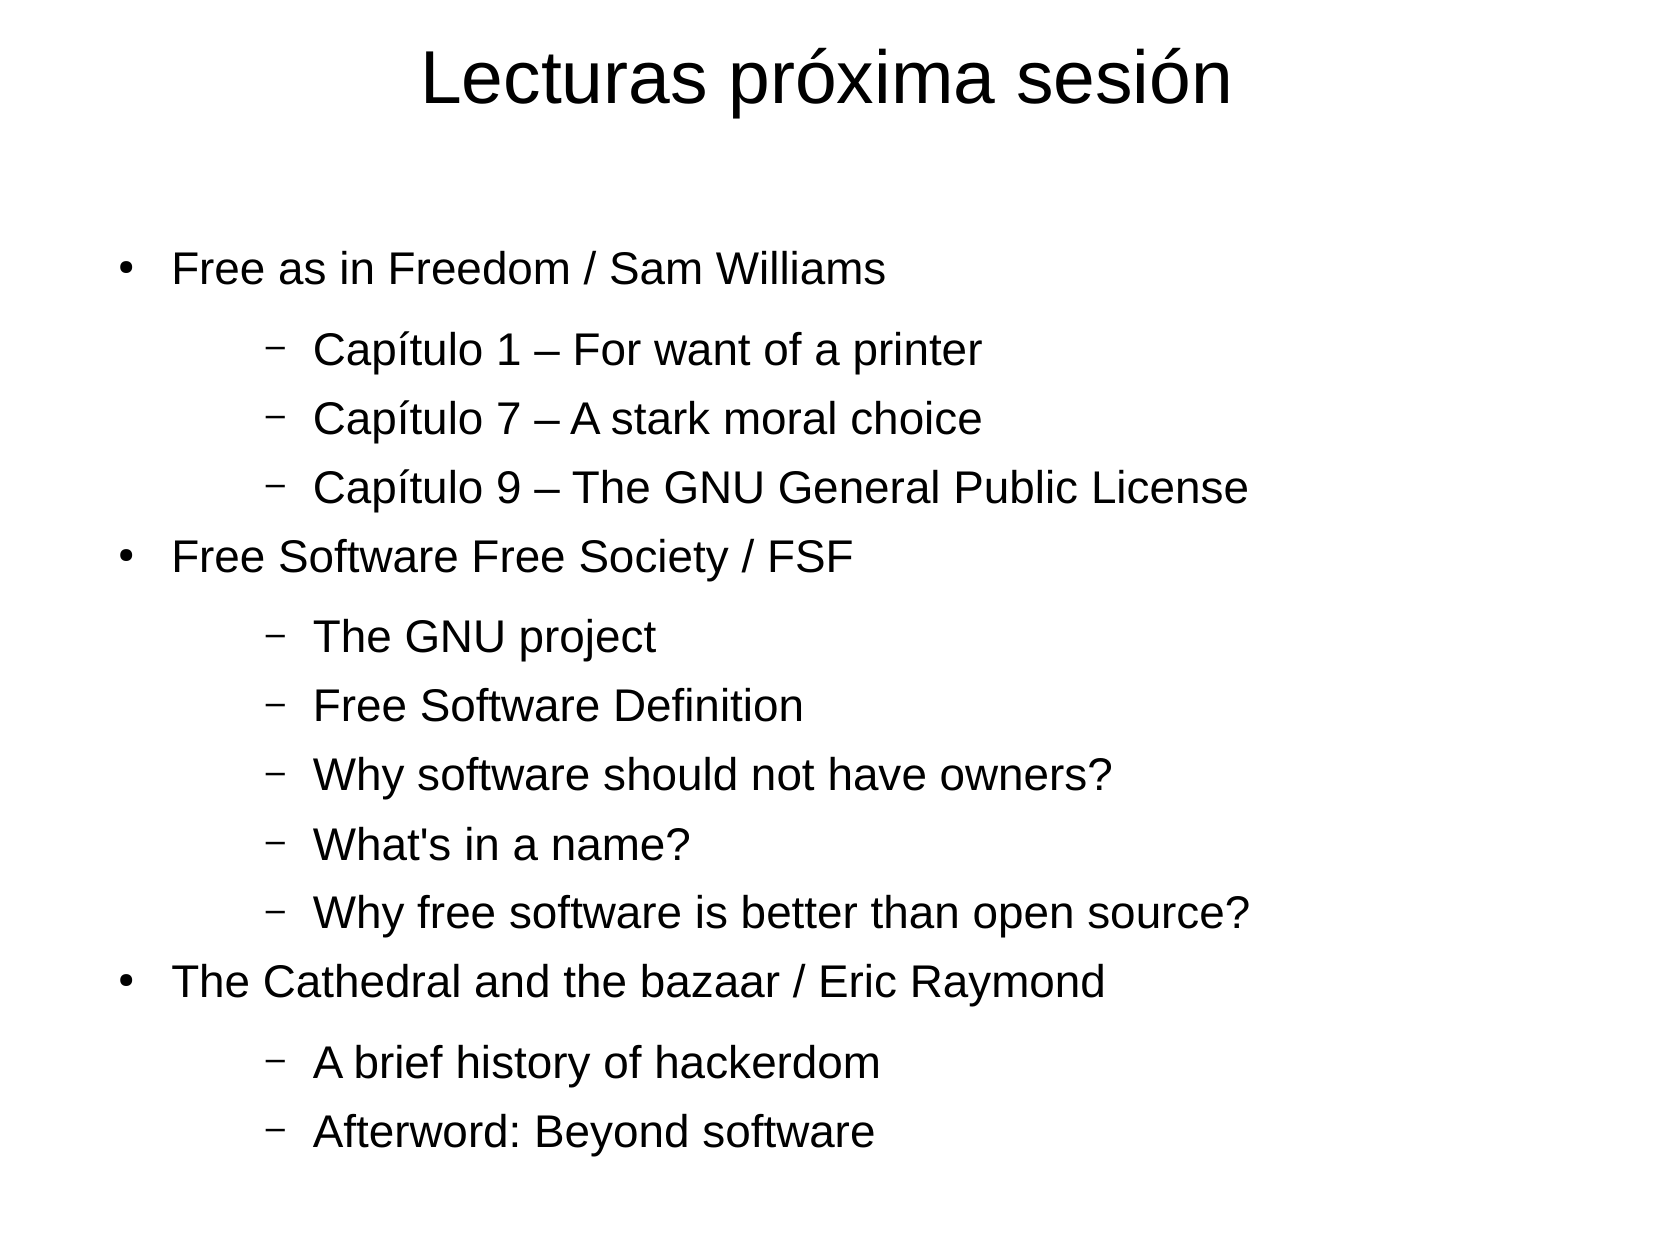

# Lecturas próxima sesión
Free as in Freedom / Sam Williams
Capítulo 1 – For want of a printer
Capítulo 7 – A stark moral choice
Capítulo 9 – The GNU General Public License
Free Software Free Society / FSF
The GNU project
Free Software Definition
Why software should not have owners?
What's in a name?
Why free software is better than open source?
The Cathedral and the bazaar / Eric Raymond
A brief history of hackerdom
Afterword: Beyond software